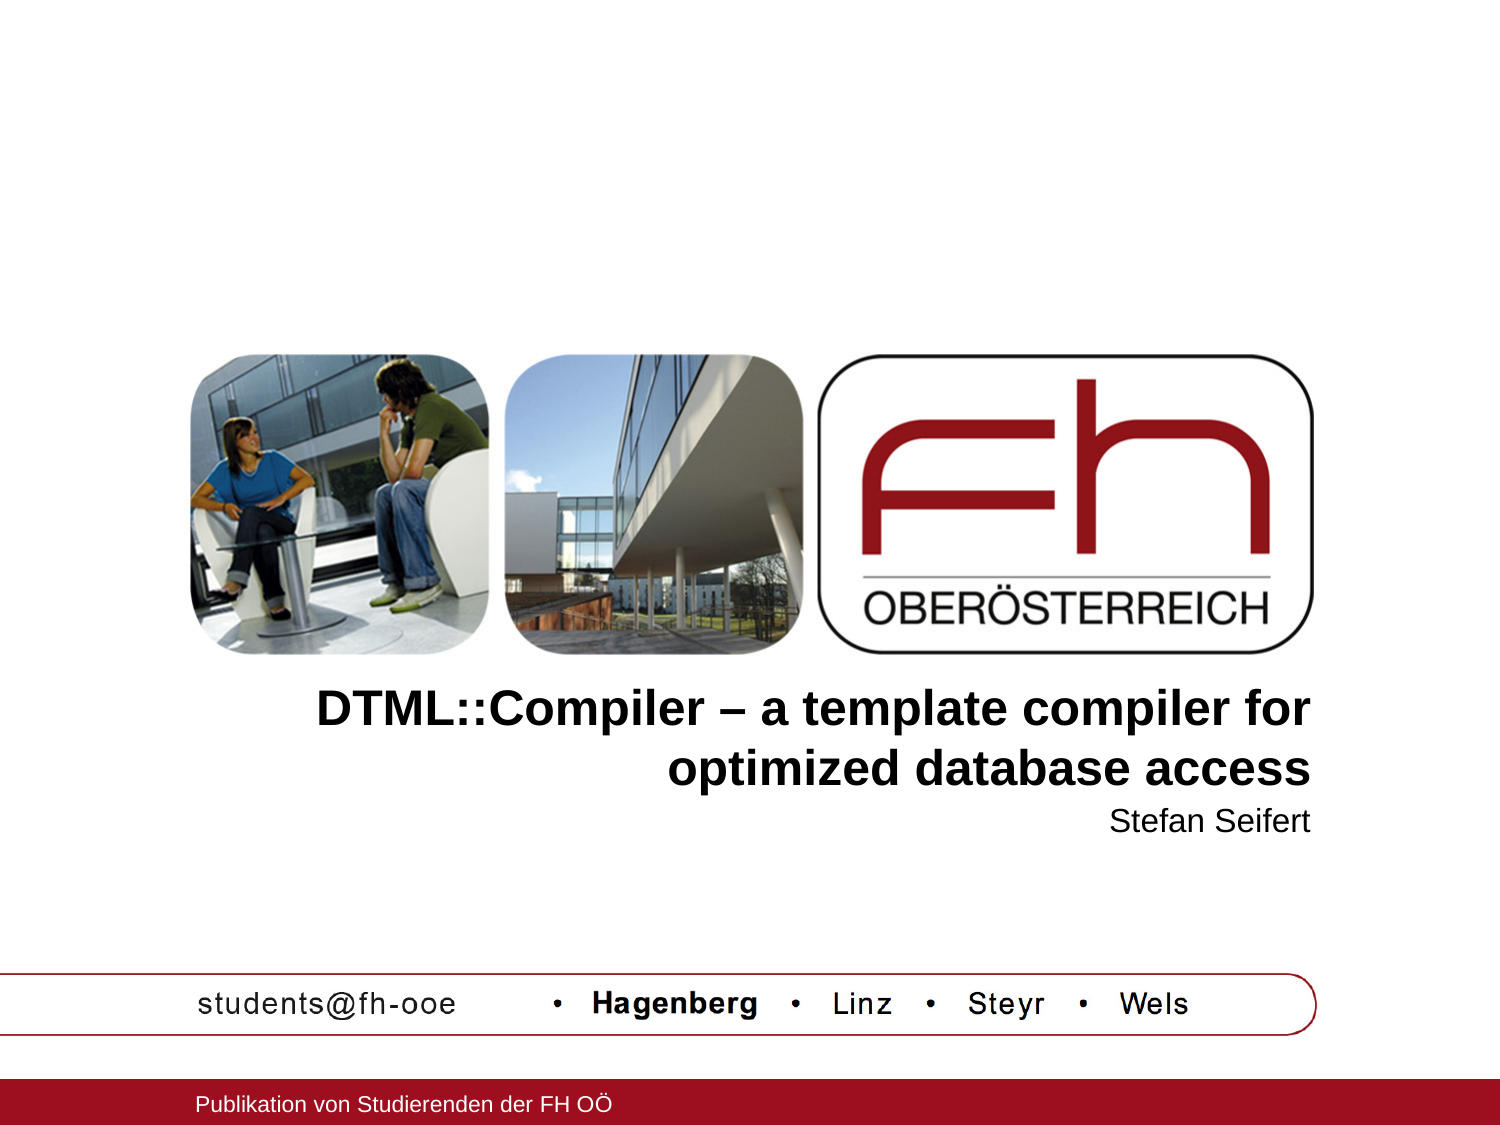

# DTML::Compiler – a template compiler for optimized database access
Stefan Seifert